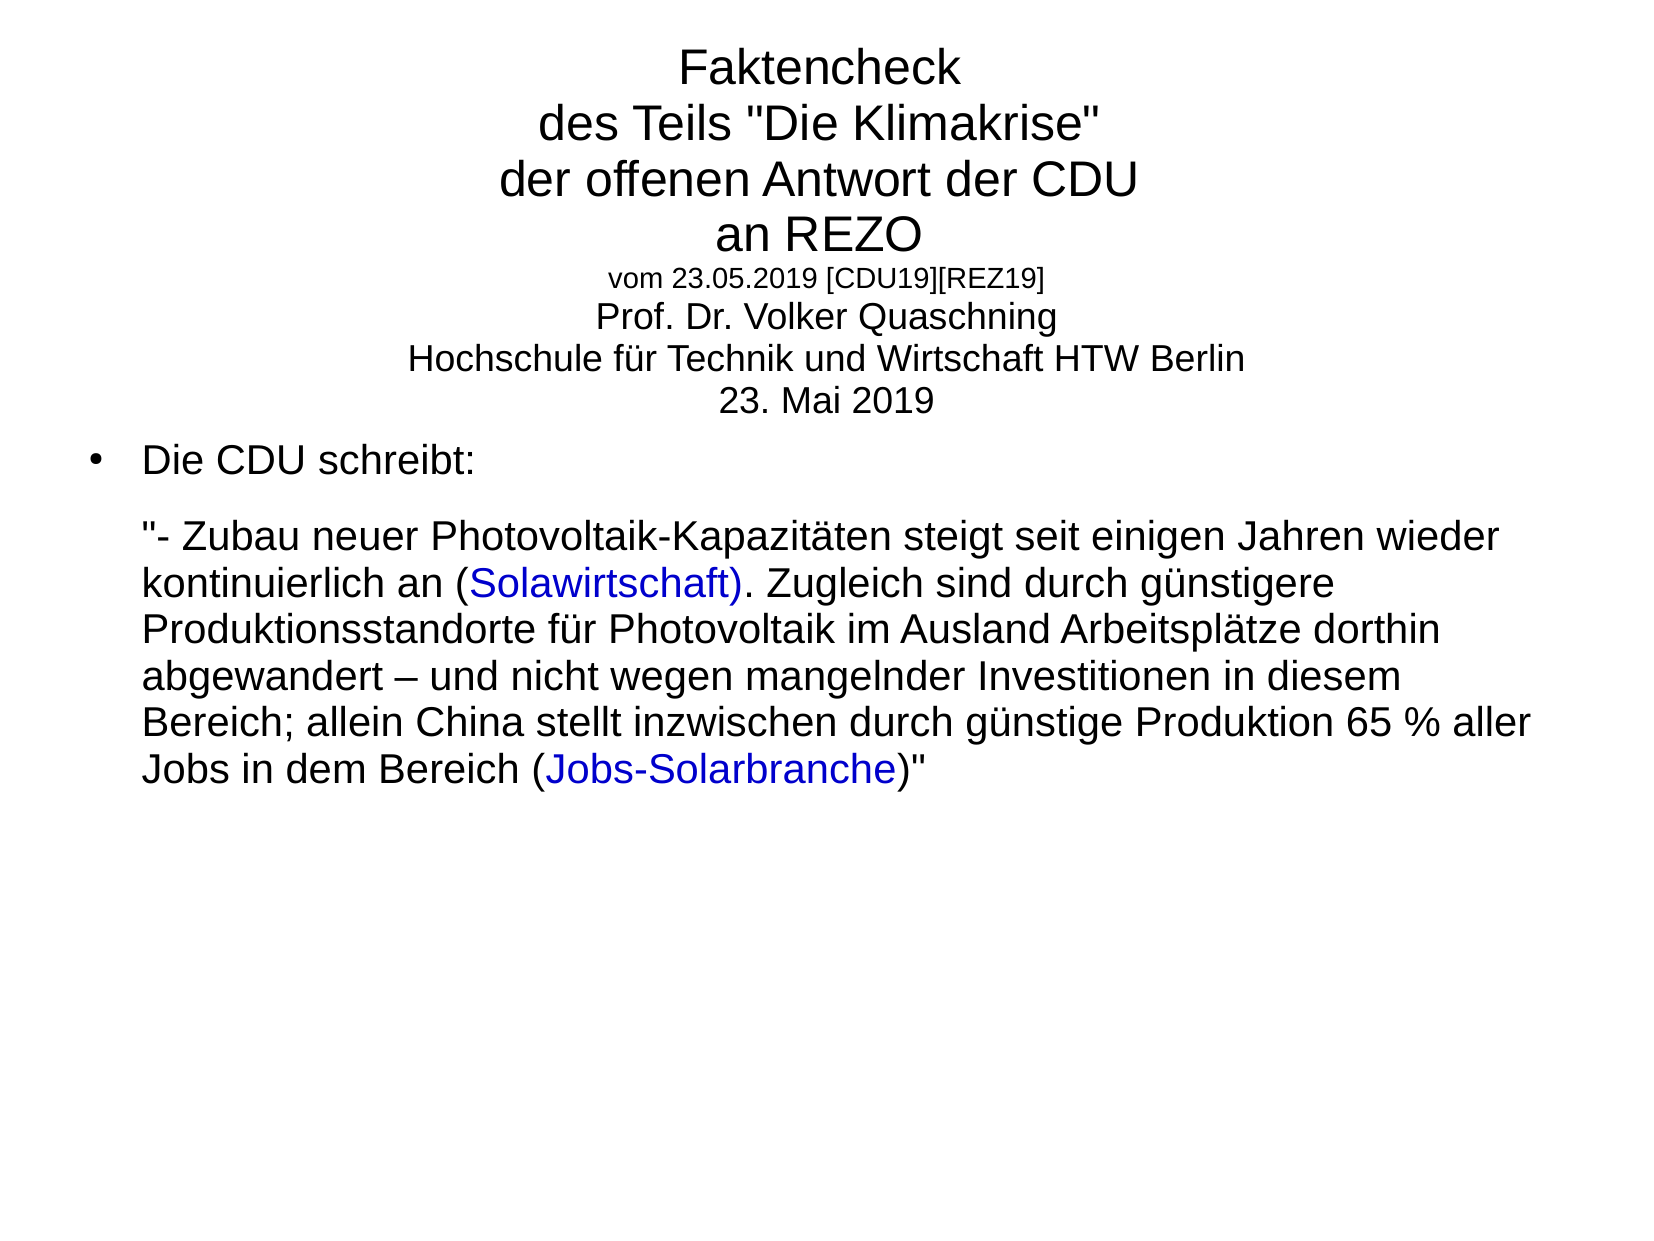

# Faktencheck des Teils "Die Klimakrise" der offenen Antwort der CDU an REZO vom 23.05.2019 [CDU19][REZ19] Prof. Dr. Volker Quaschning Hochschule für Technik und Wirtschaft HTW Berlin 23. Mai 2019
Die CDU schreibt:
"- Zubau neuer Photovoltaik-Kapazitäten steigt seit einigen Jahren wieder kontinuierlich an (Solawirtschaft). Zugleich sind durch günstigere Produktionsstandorte für Photovoltaik im Ausland Arbeitsplätze dorthin abgewandert – und nicht wegen mangelnder Investitionen in diesem Bereich; allein China stellt inzwischen durch günstige Produktion 65 % aller Jobs in dem Bereich (Jobs-Solarbranche)"